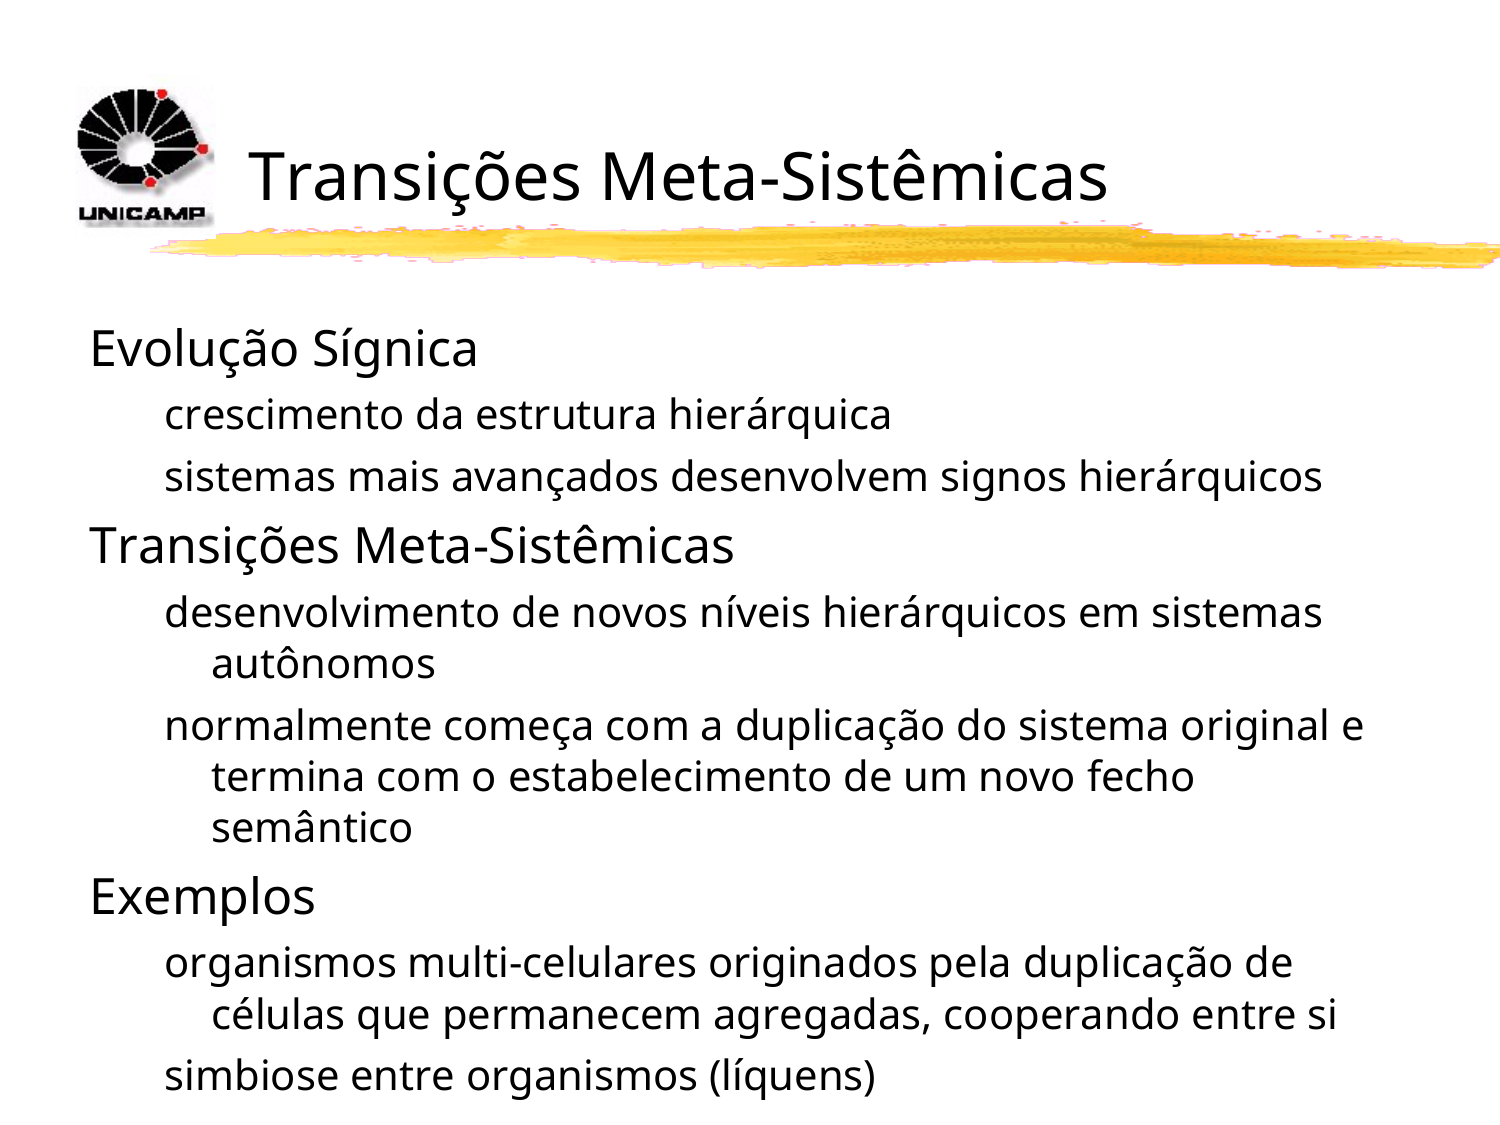

# Transições Meta-Sistêmicas
Evolução Sígnica
crescimento da estrutura hierárquica
sistemas mais avançados desenvolvem signos hierárquicos
Transições Meta-Sistêmicas
desenvolvimento de novos níveis hierárquicos em sistemas autônomos
normalmente começa com a duplicação do sistema original e termina com o estabelecimento de um novo fecho semântico
Exemplos
organismos multi-celulares originados pela duplicação de células que permanecem agregadas, cooperando entre si
simbiose entre organismos (líquens)